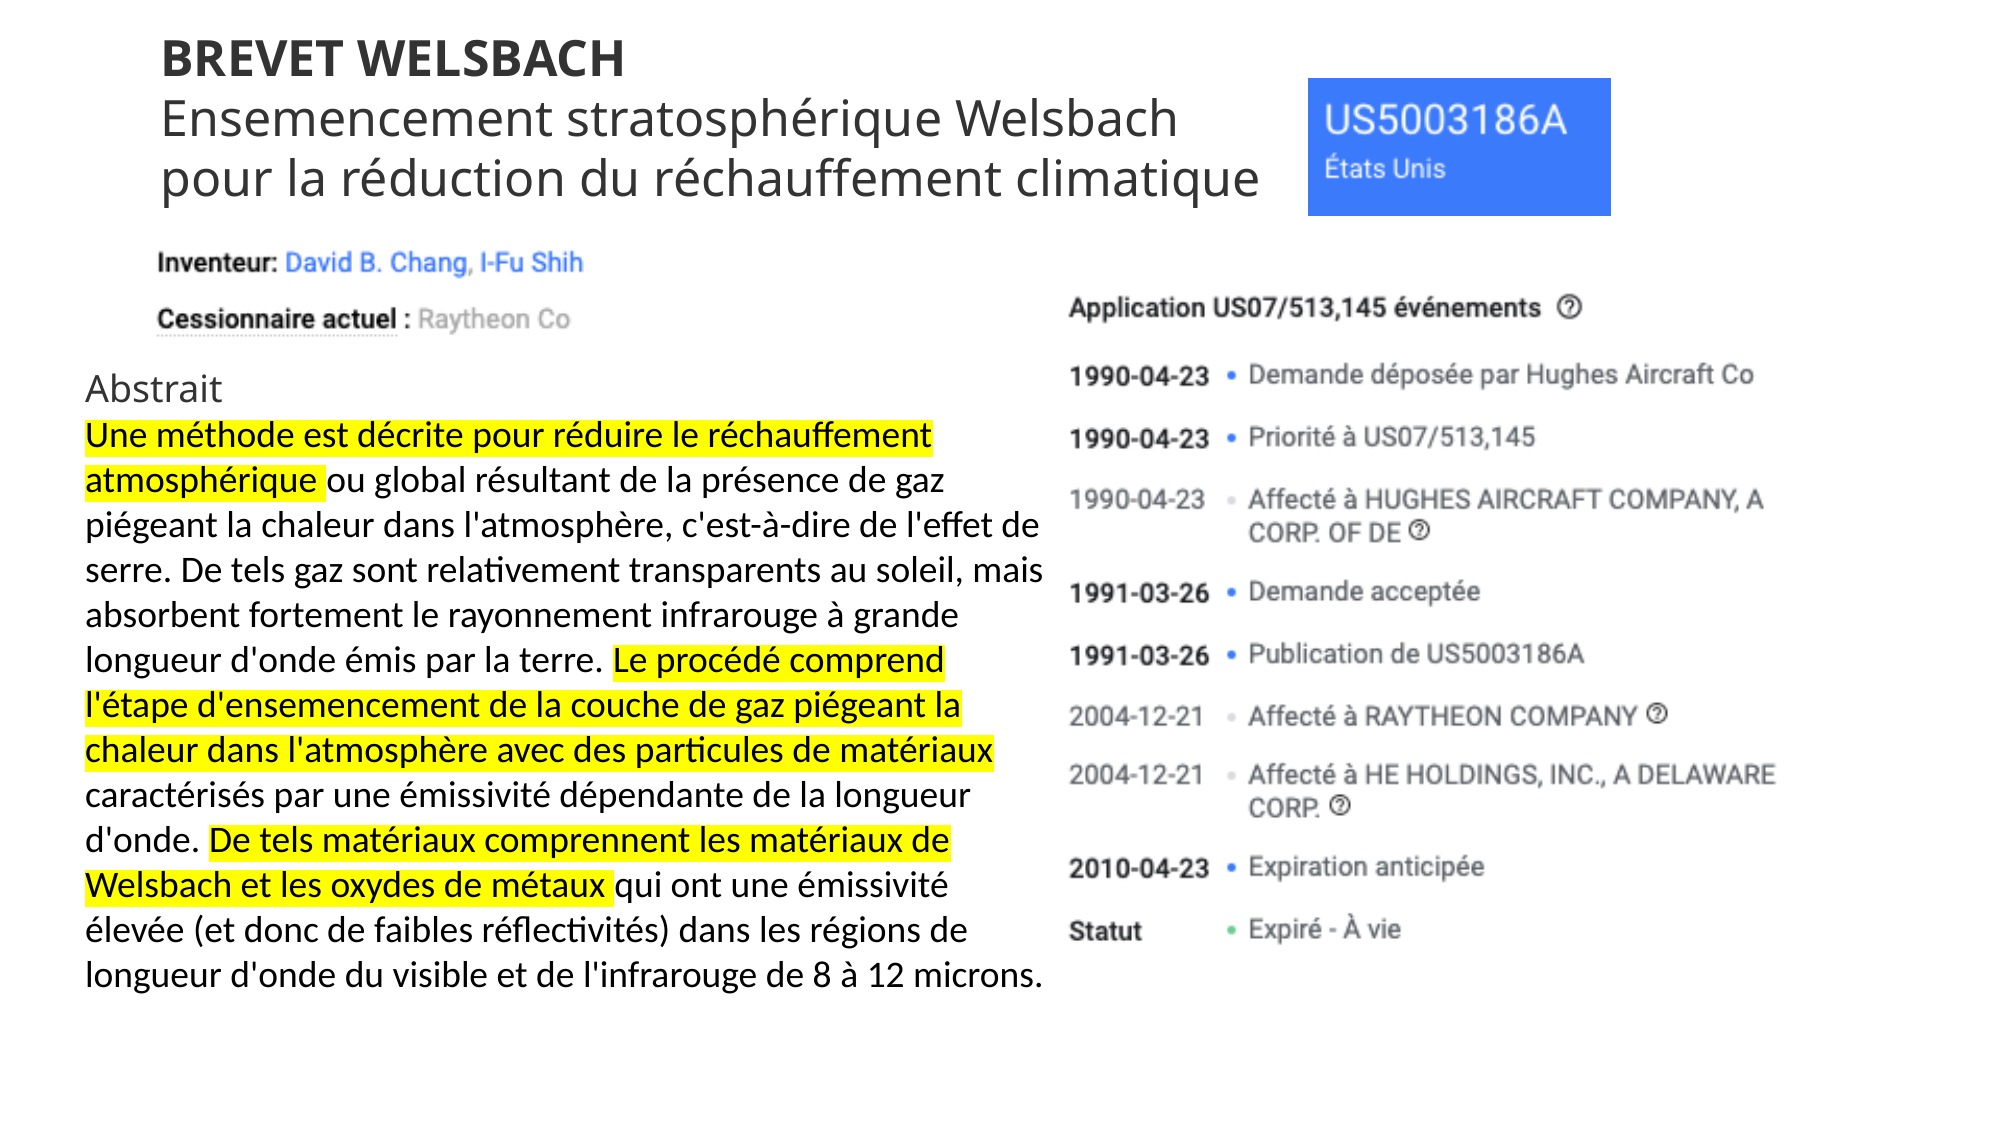

BREVET WELSBACH
Ensemencement stratosphérique Welsbach
pour la réduction du réchauffement climatique
Abstrait
Une méthode est décrite pour réduire le réchauffement atmosphérique ou global résultant de la présence de gaz piégeant la chaleur dans l'atmosphère, c'est-à-dire de l'effet de serre. De tels gaz sont relativement transparents au soleil, mais absorbent fortement le rayonnement infrarouge à grande longueur d'onde émis par la terre. Le procédé comprend l'étape d'ensemencement de la couche de gaz piégeant la chaleur dans l'atmosphère avec des particules de matériaux caractérisés par une émissivité dépendante de la longueur d'onde. De tels matériaux comprennent les matériaux de Welsbach et les oxydes de métaux qui ont une émissivité élevée (et donc de faibles réflectivités) dans les régions de longueur d'onde du visible et de l'infrarouge de 8 à 12 microns.